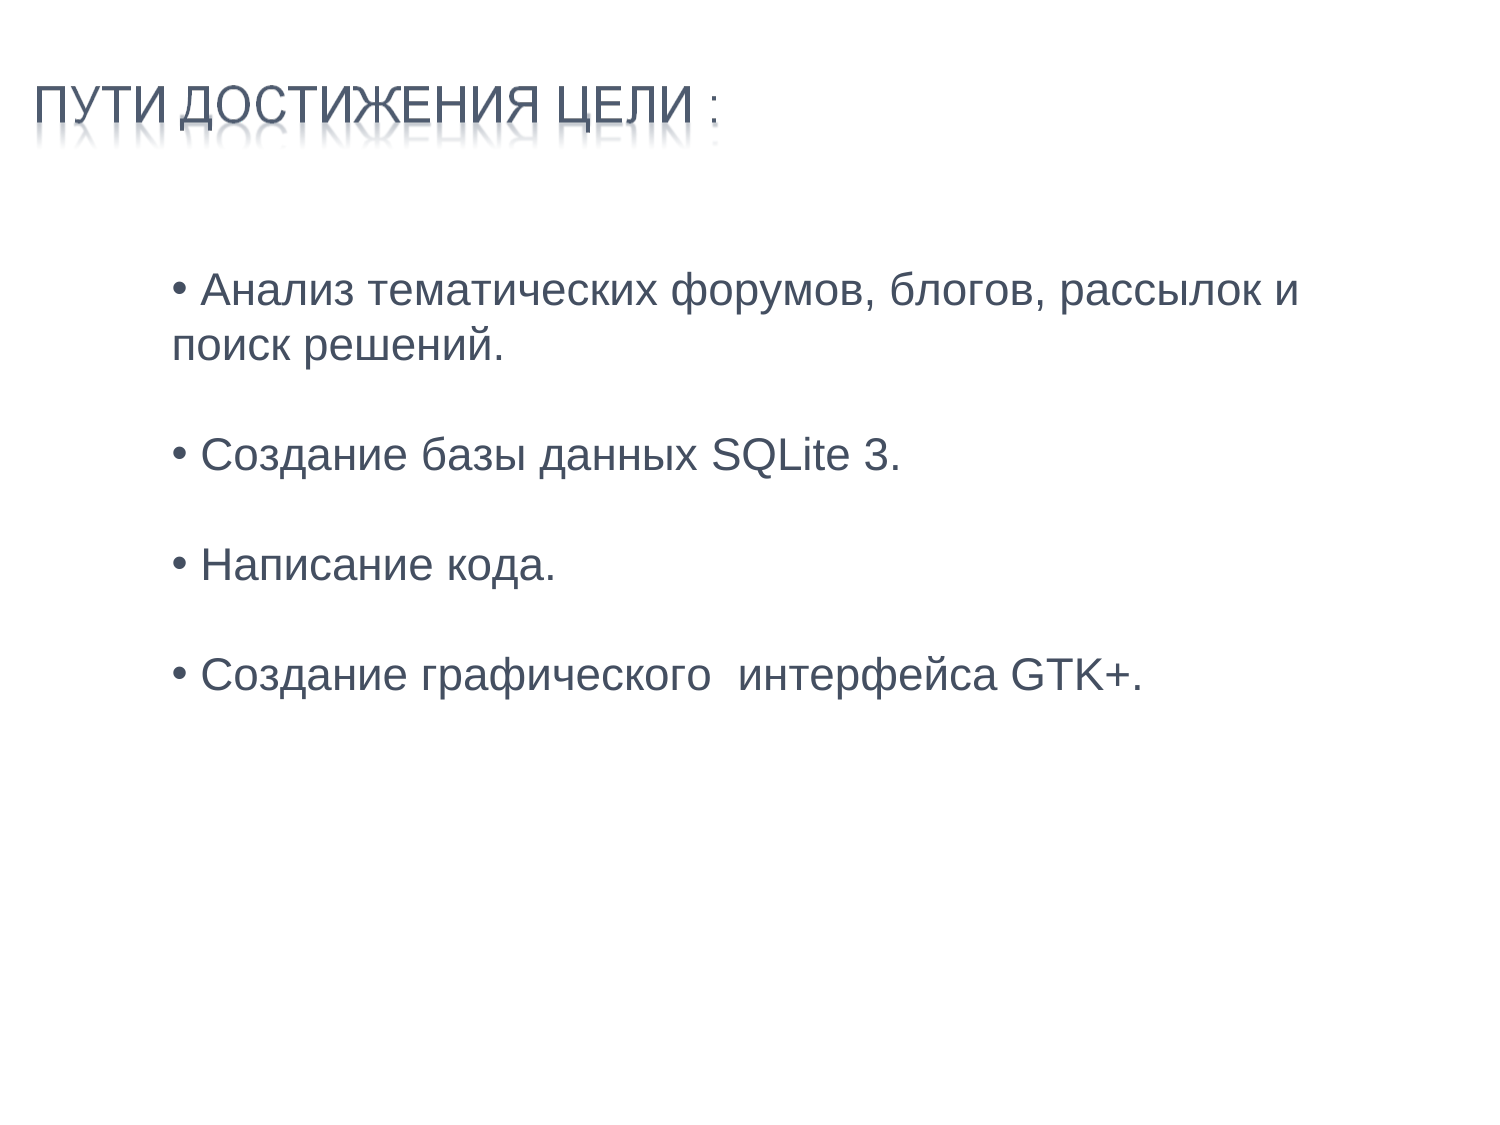

Анализ тематических форумов, блогов, рассылок и поиск решений.
 Создание базы данных SQLite 3.
 Написание кода.
 Создание графического интерфейса GTK+.